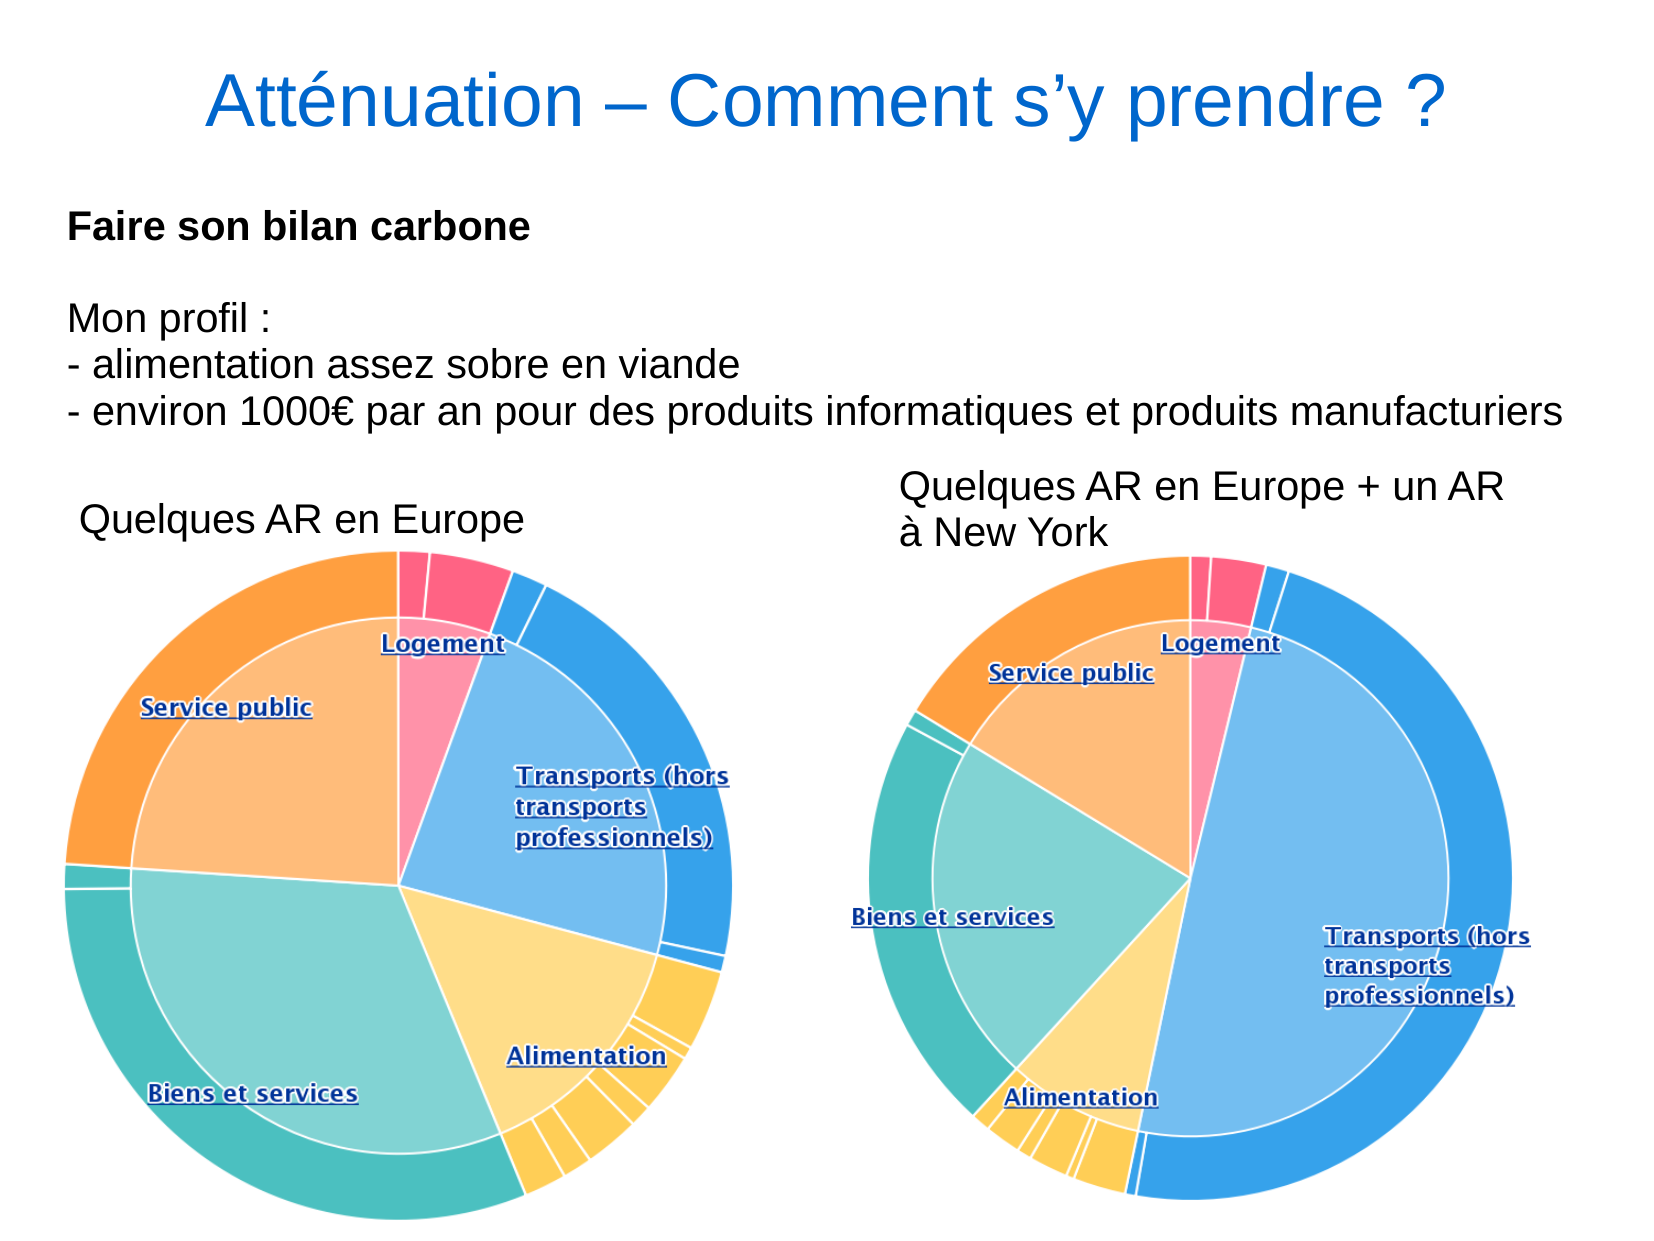

# Atténuation – Comment s’y prendre ?
Faire son bilan carbone
Mon profil :
- alimentation assez sobre en viande
- environ 1000€ par an pour des produits informatiques et produits manufacturiers
Quelques AR en Europe + un AR à New York
Quelques AR en Europe